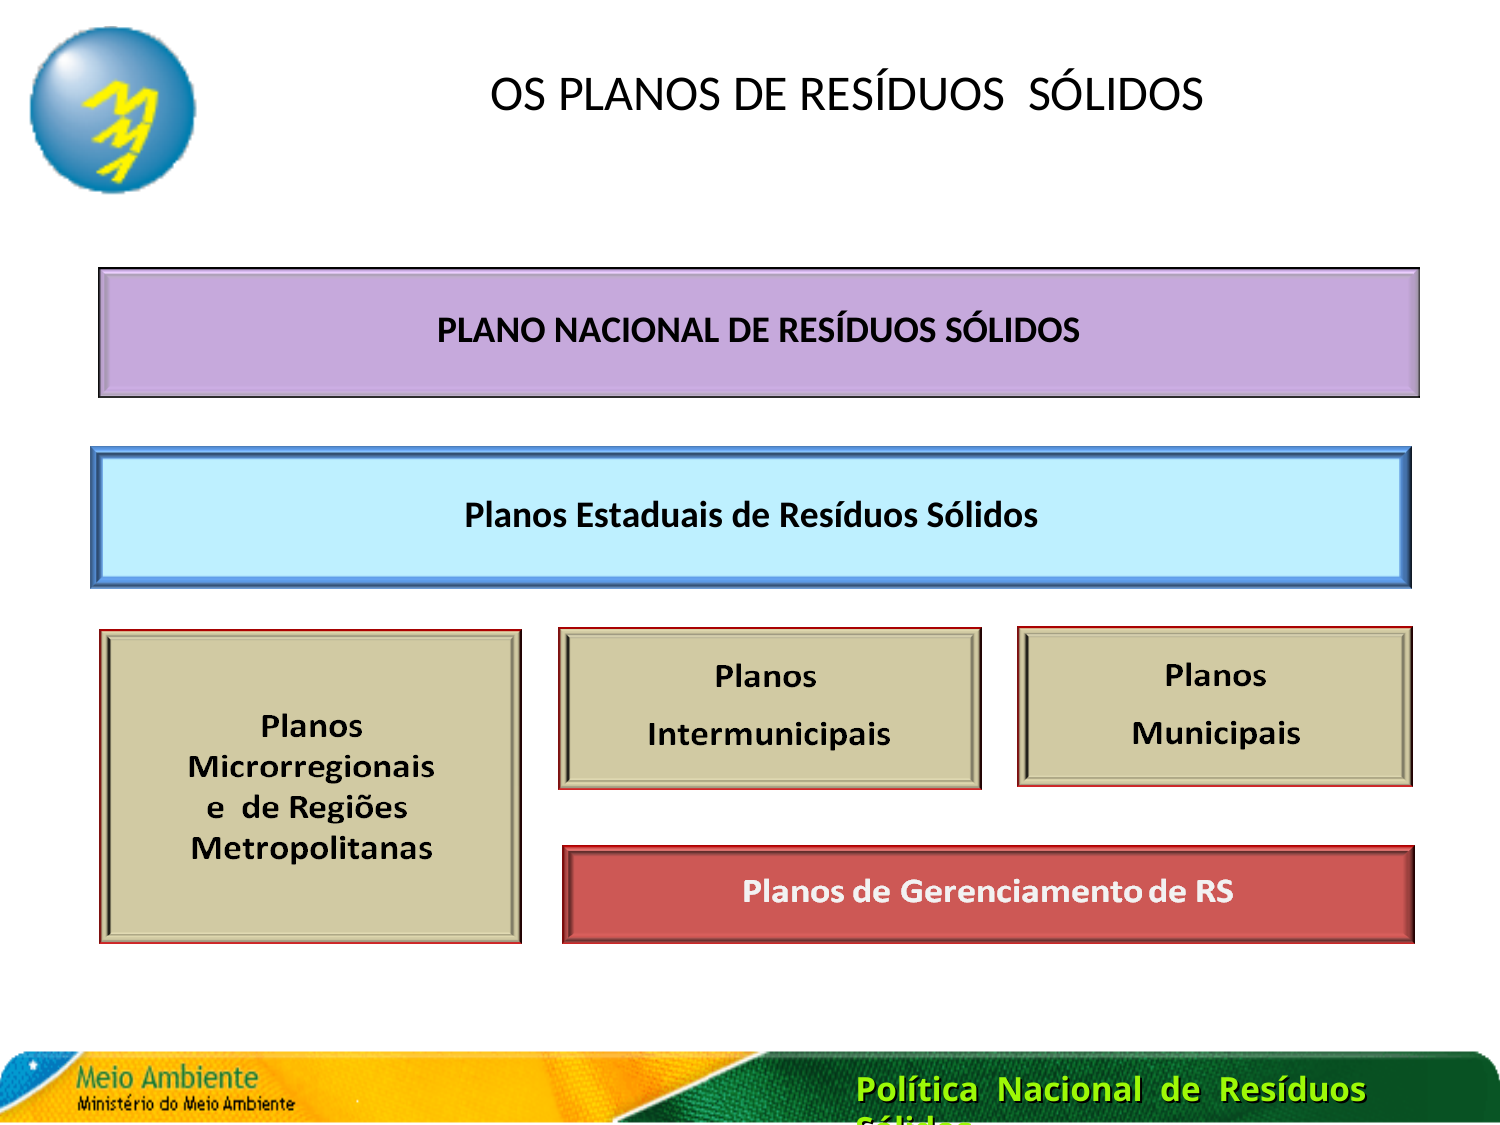

OS PLANOS DE RESÍDUOS SÓLIDOS
PLANO NACIONAL DE RESÍDUOS SÓLIDOS
Planos Estaduais de Resíduos Sólidos